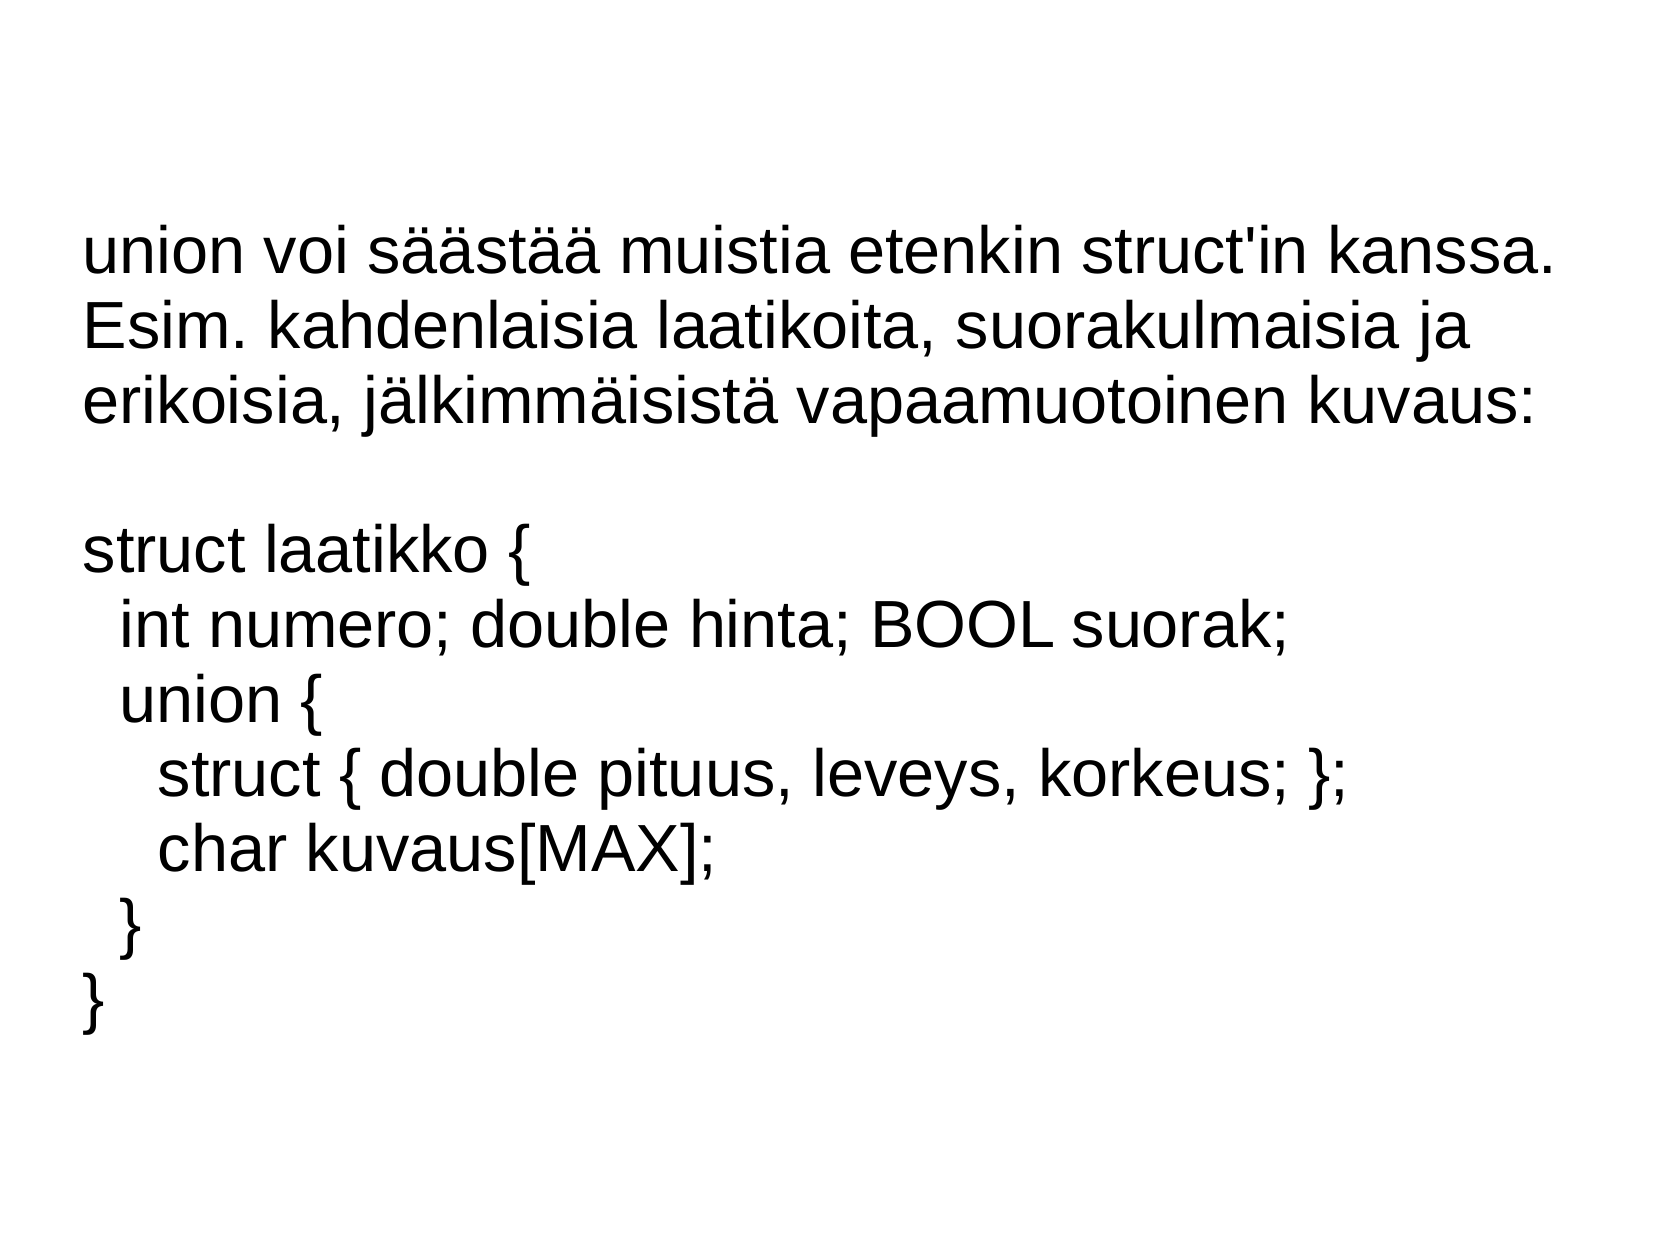

union voi säästää muistia etenkin struct'in kanssa.
Esim. kahdenlaisia laatikoita, suorakulmaisia ja erikoisia, jälkimmäisistä vapaamuotoinen kuvaus:
struct laatikko {
 int numero; double hinta; BOOL suorak;
 union {
	struct { double pituus, leveys, korkeus; };
	char kuvaus[MAX];
 }
}